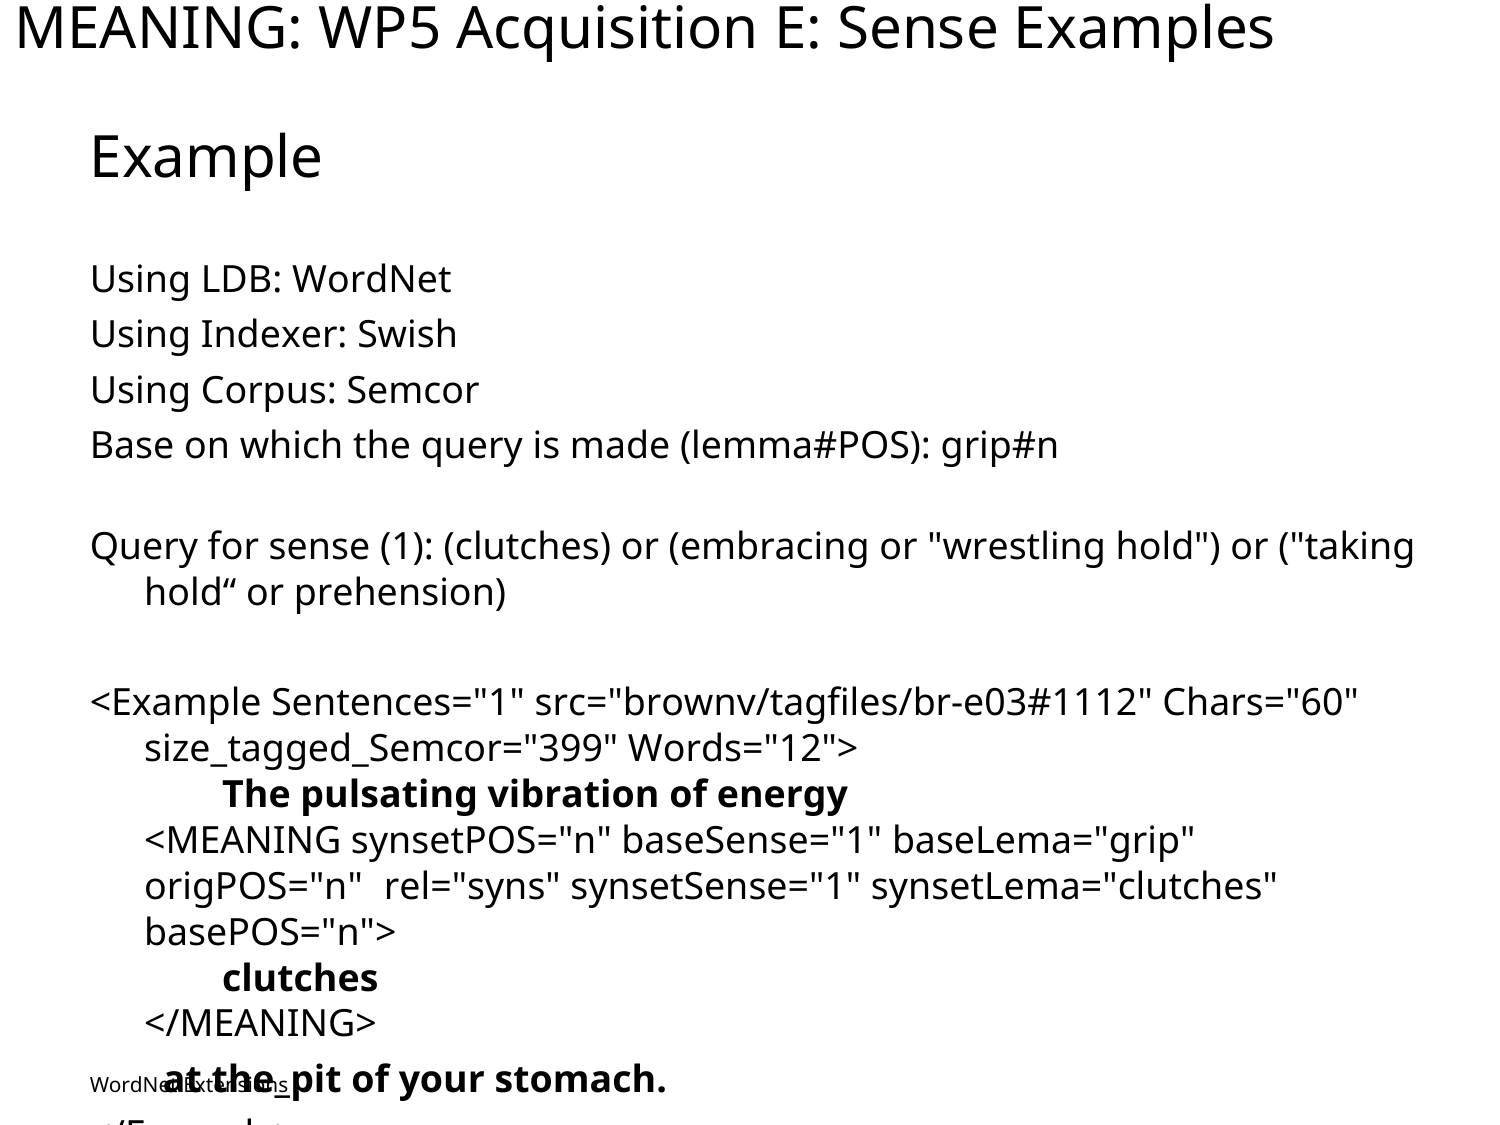

MEANING: WP5 Acquisition E: Sense Examples
# Example
Using LDB: WordNet
Using Indexer: Swish
Using Corpus: Semcor
Base on which the query is made (lemma#POS): grip#n
Query for sense (1): (clutches) or (embracing or "wrestling hold") or ("taking hold“ or prehension)
<Example Sentences="1" src="brownv/tagfiles/br-e03#1112" Chars="60" size_tagged_Semcor="399" Words="12">
 The pulsating vibration of energy
<MEANING synsetPOS="n" baseSense="1" baseLema="grip" origPOS="n" 	rel="syns" synsetSense="1" synsetLema="clutches" basePOS="n">
 clutches
</MEANING>
		at the_pit of your stomach.
</Example>